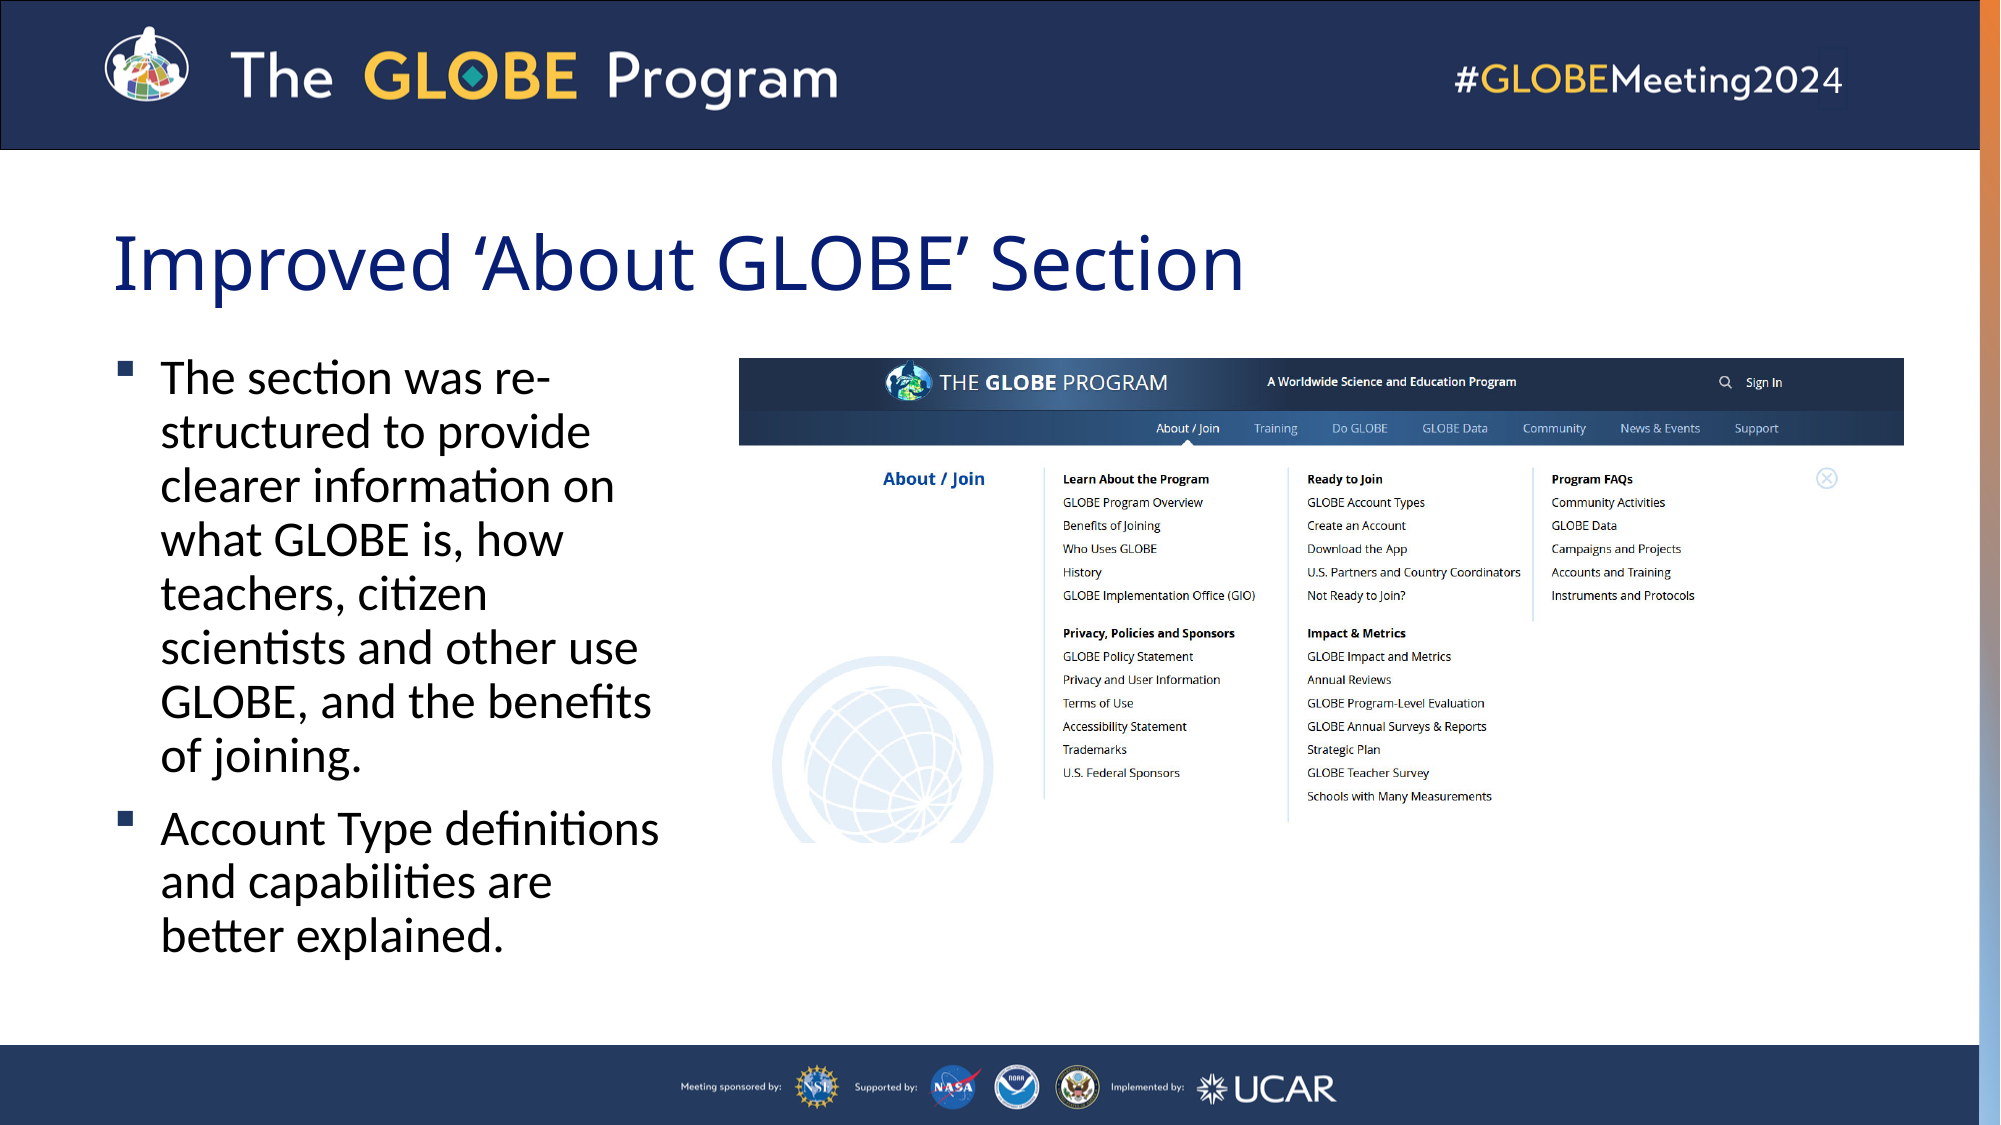

# Improved ‘About GLOBE’ Section
The section was re-structured to provide clearer information on what GLOBE is, how teachers, citizen scientists and other use GLOBE, and the benefits of joining.
Account Type definitions and capabilities are better explained.